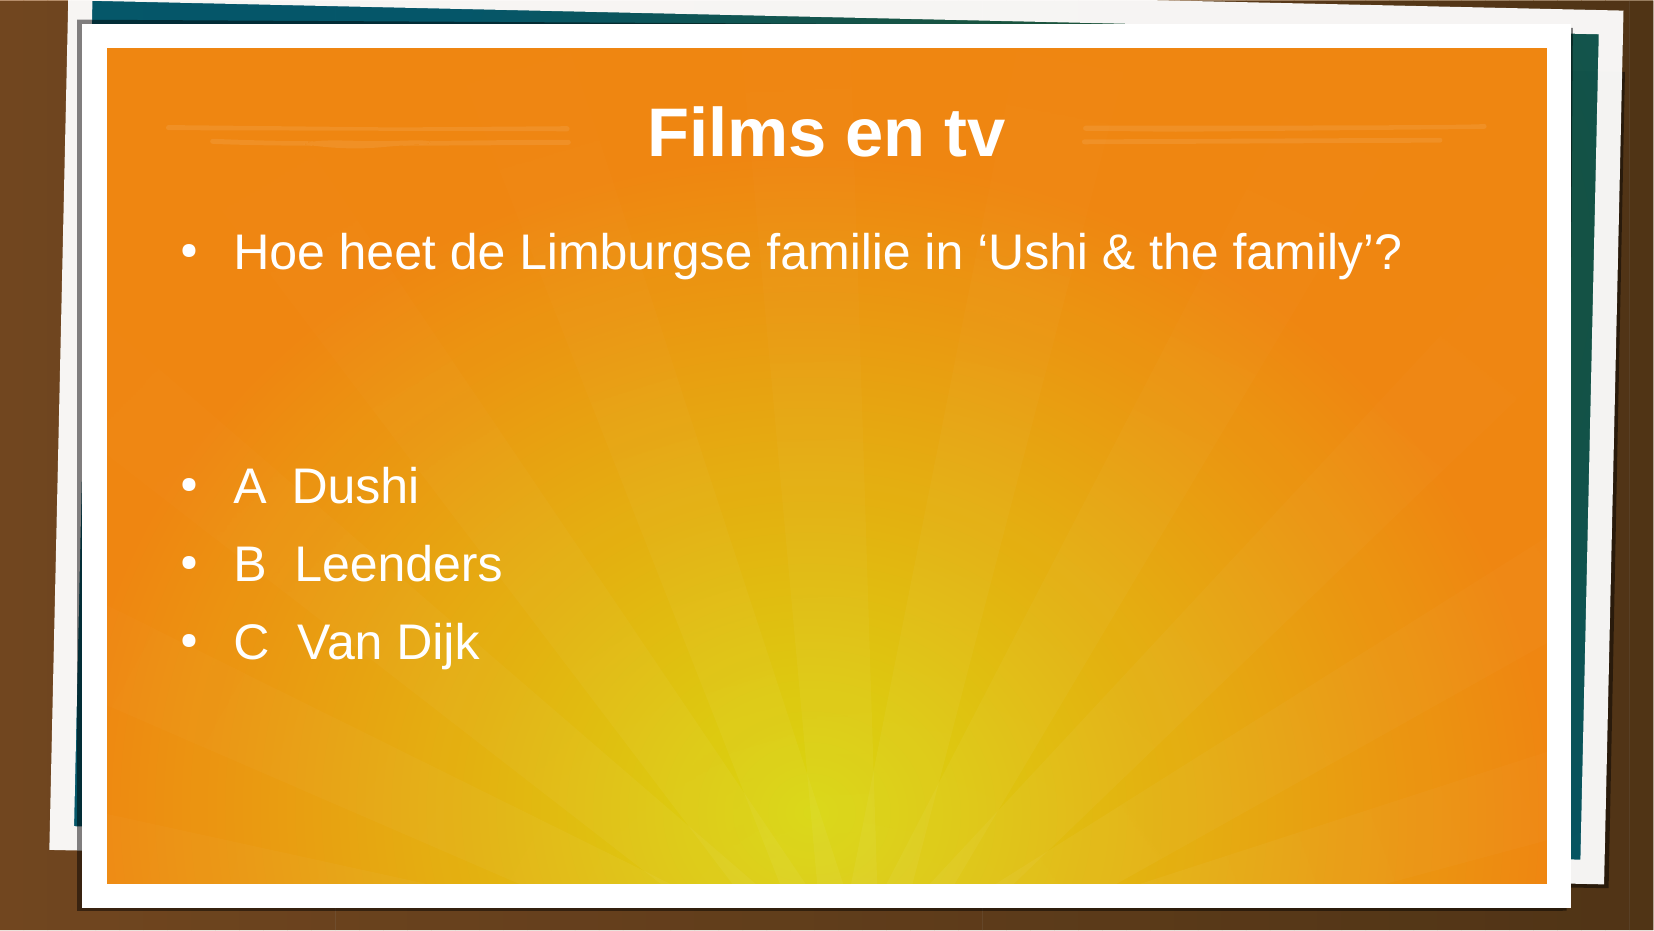

# Films en tv
Hoe heet de Limburgse familie in ‘Ushi & the family’?
A Dushi
B Leenders
C Van Dijk